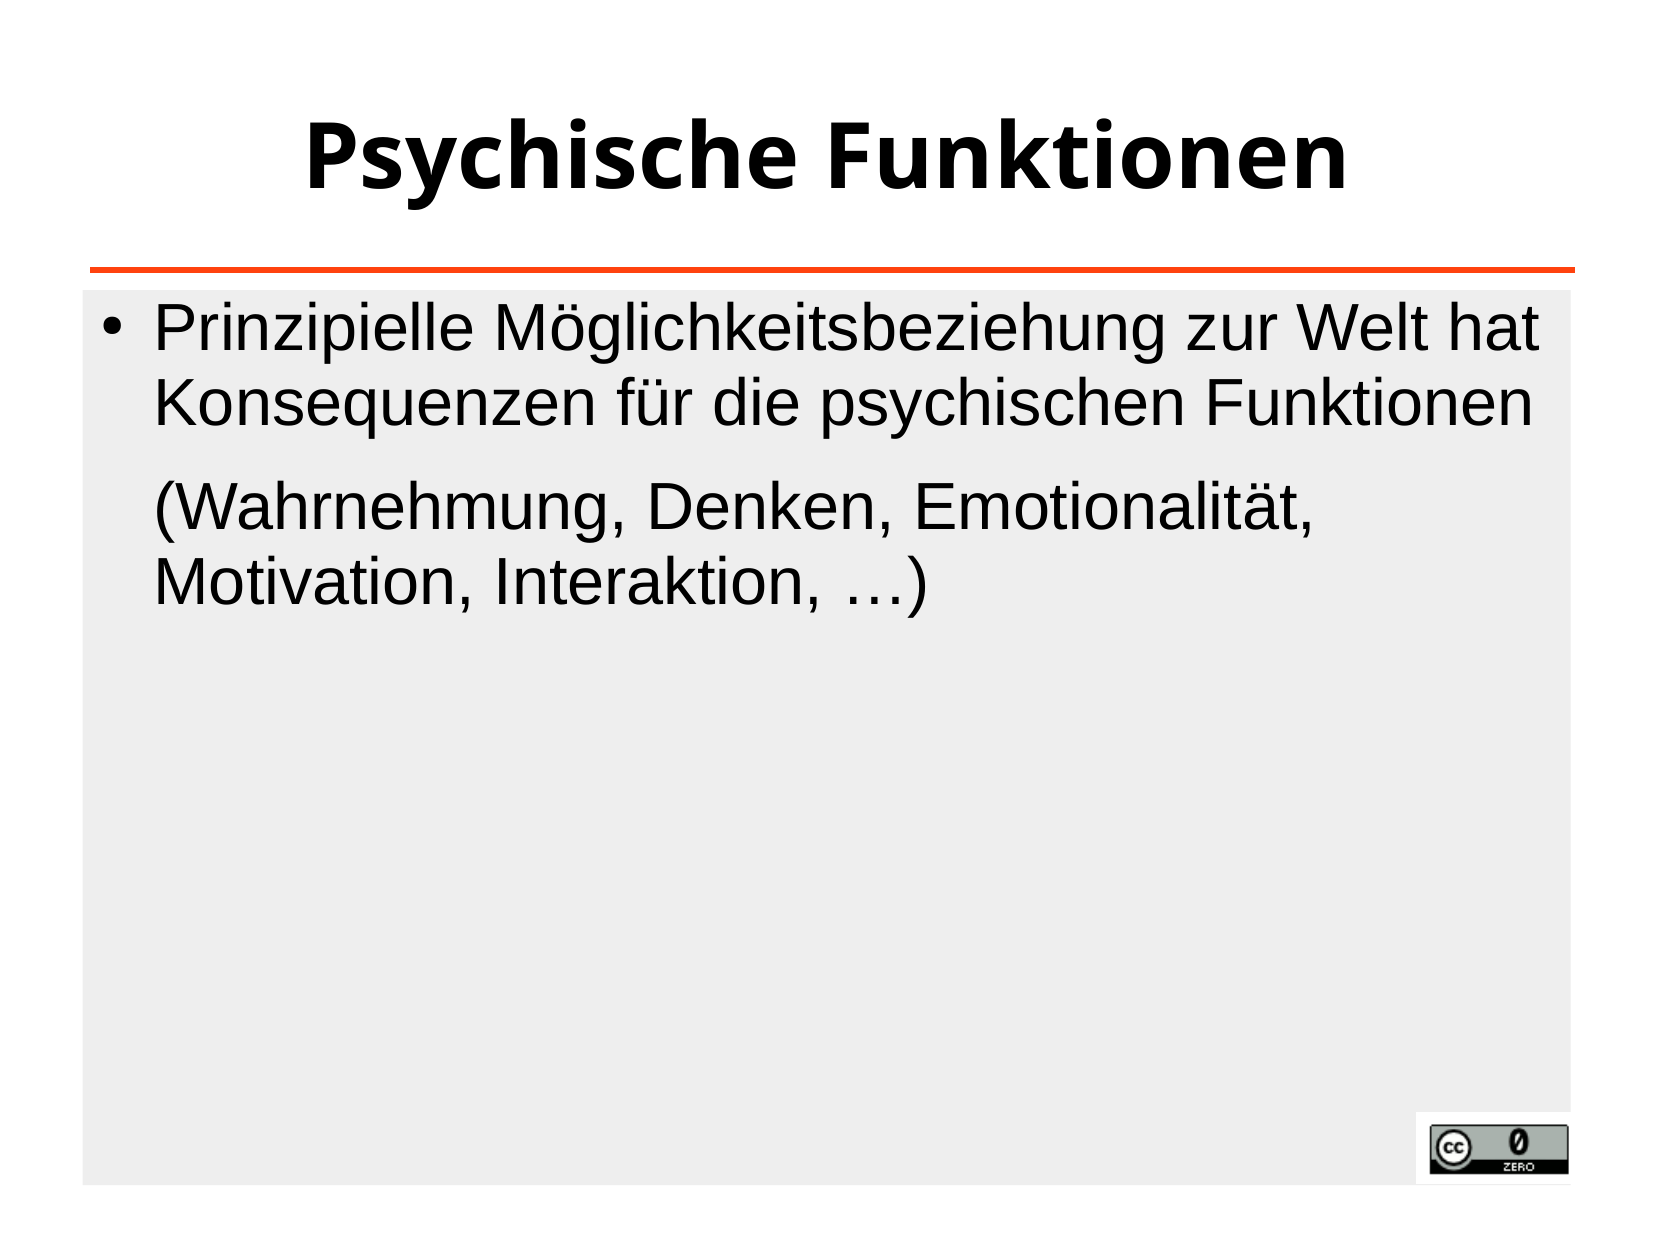

# Psychische Funktionen
Prinzipielle Möglichkeitsbeziehung zur Welt hat Konsequenzen für die psychischen Funktionen
(Wahrnehmung, Denken, Emotionalität, Motivation, Interaktion, …)